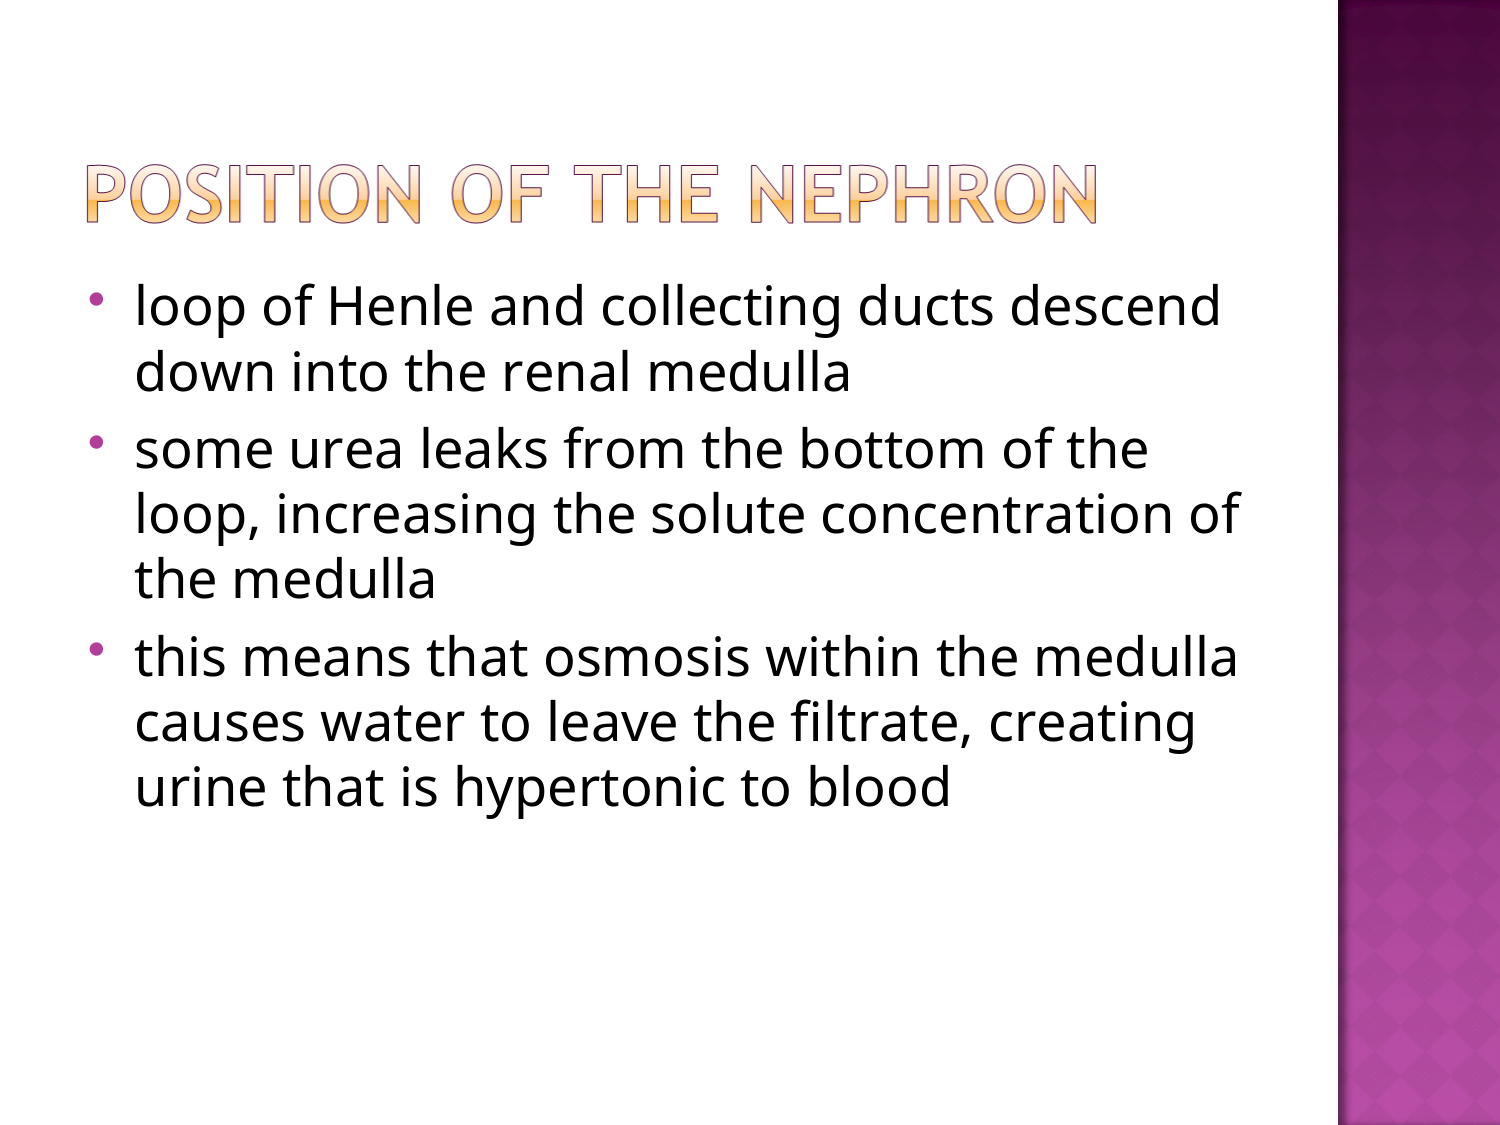

# loop of Henle and collecting ducts descend down into the renal medulla
some urea leaks from the bottom of the loop, increasing the solute concentration of the medulla
this means that osmosis within the medulla causes water to leave the filtrate, creating urine that is hypertonic to blood